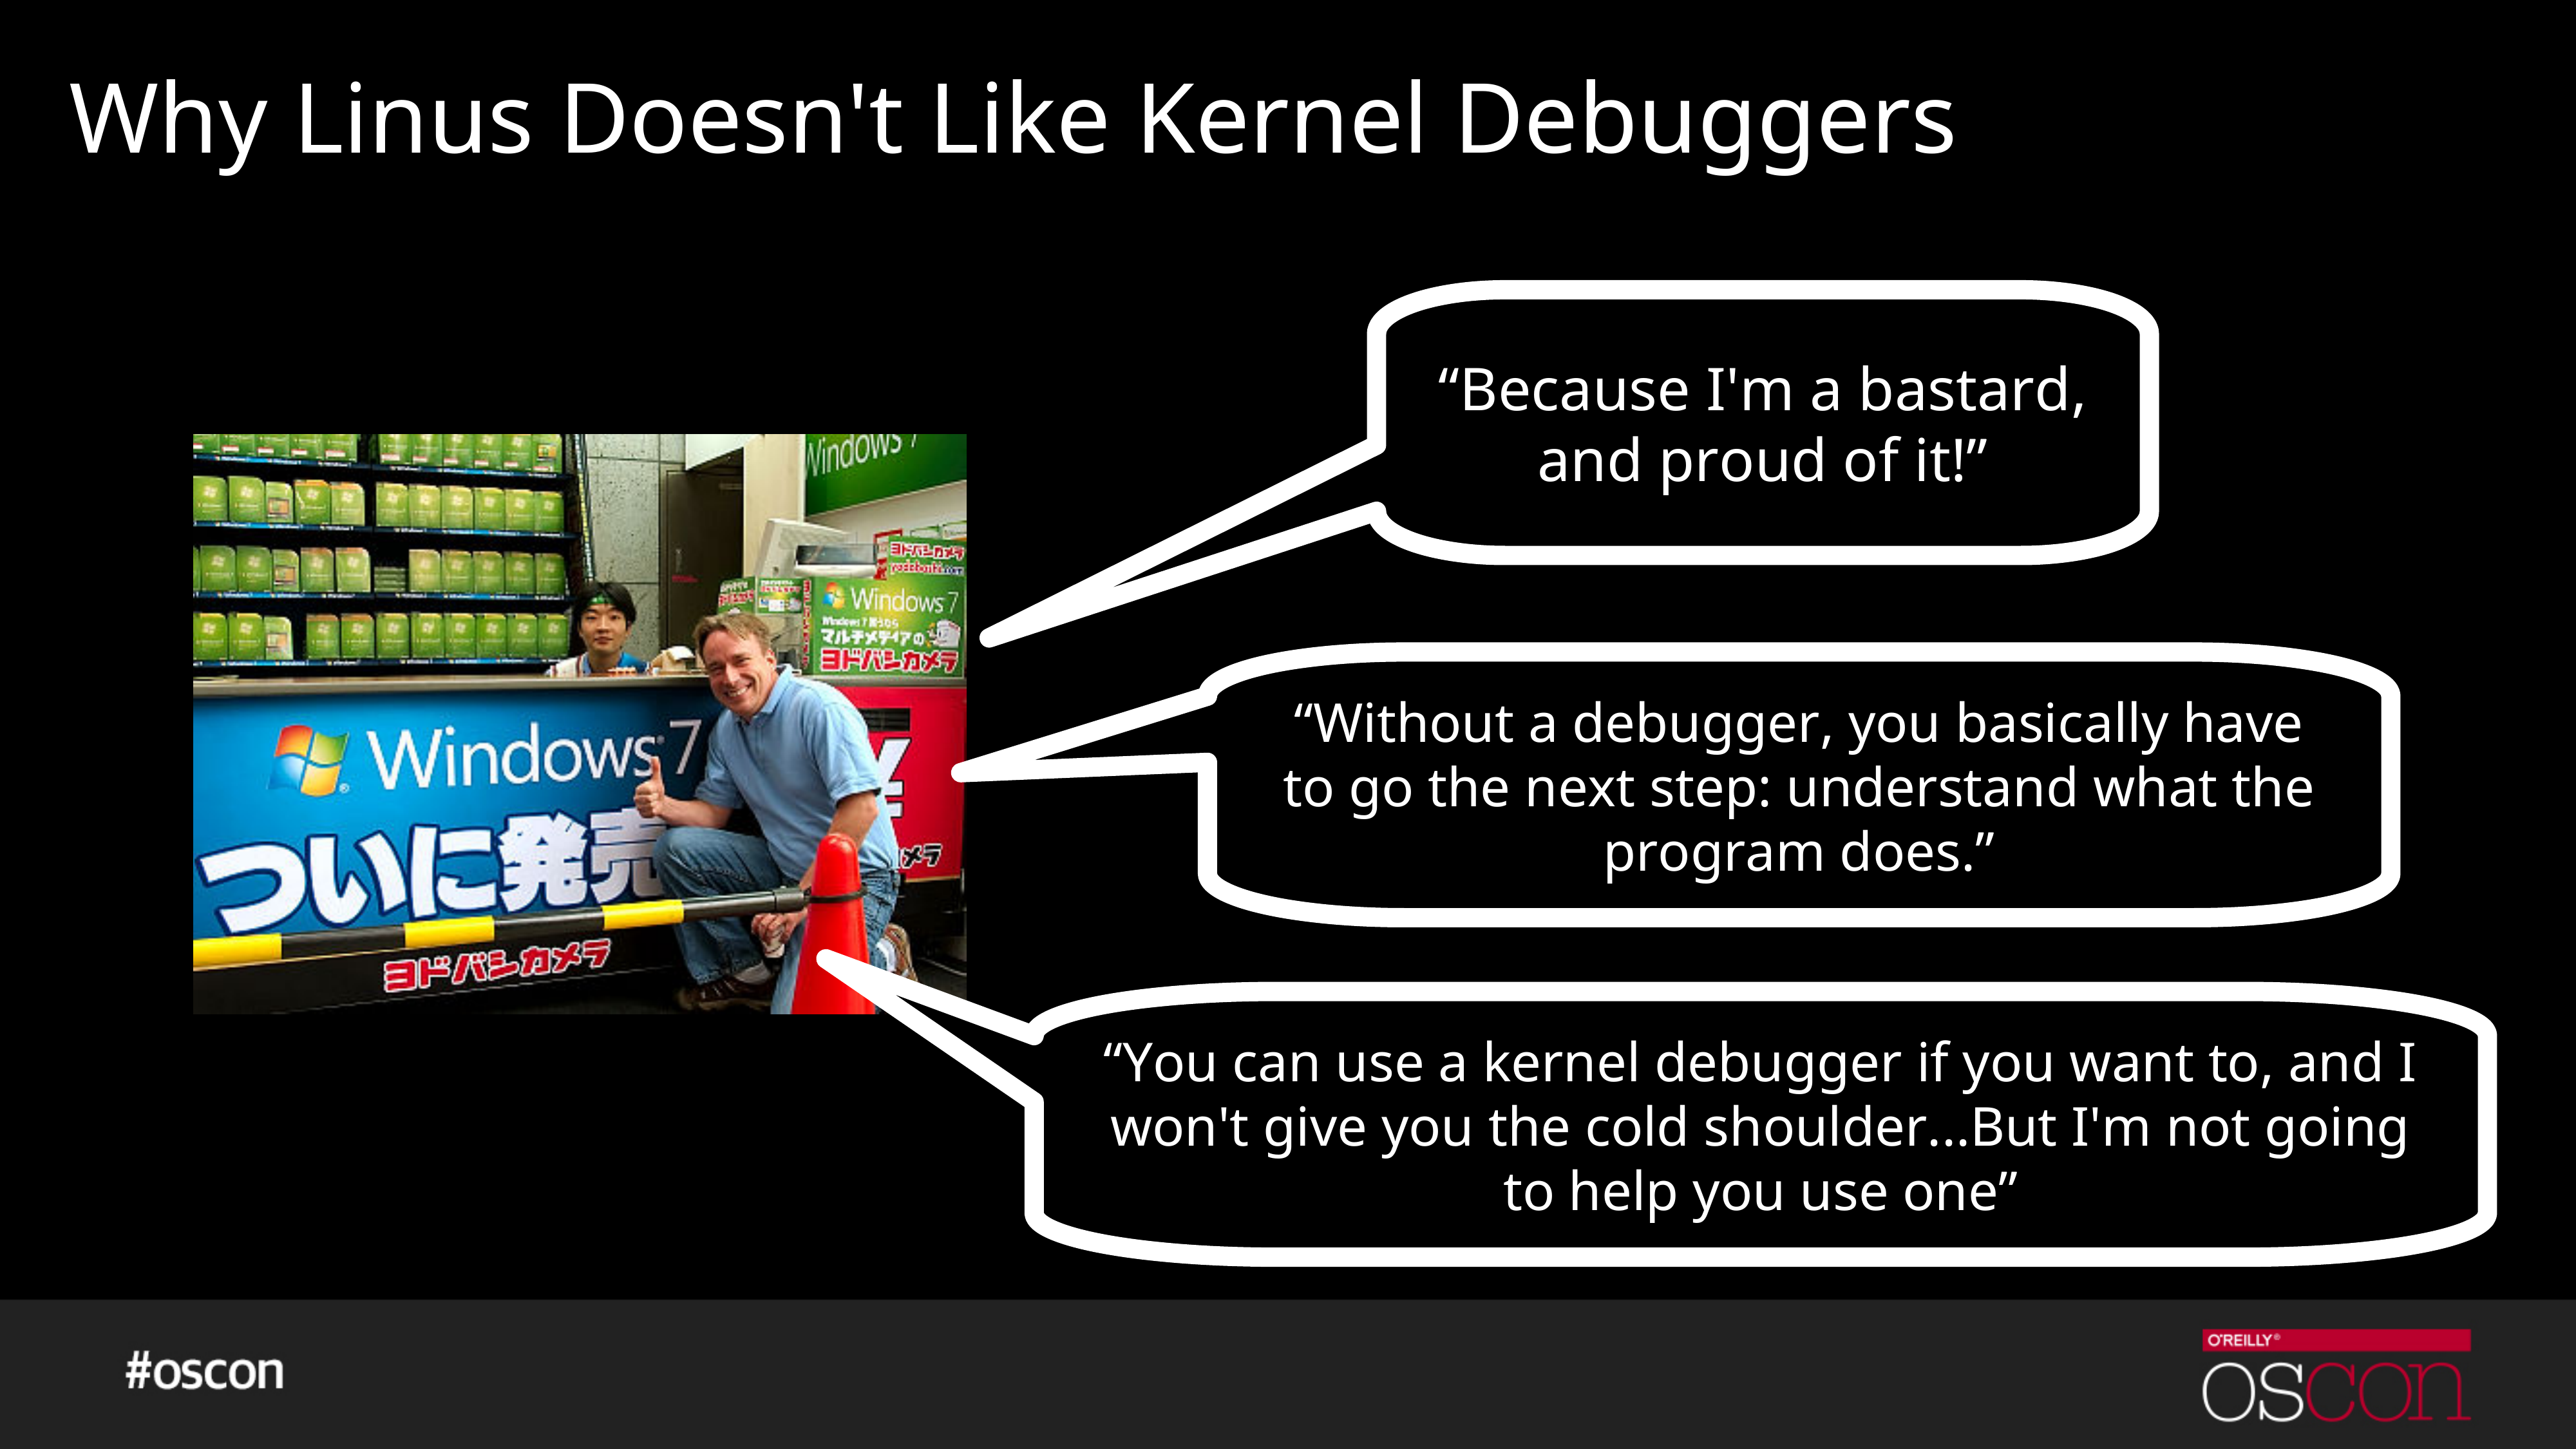

# Why Linus Doesn't Like Kernel Debuggers
“Because I'm a bastard,
and proud of it!”
“Without a debugger, you basically have
to go the next step: understand what the
program does.”
“You can use a kernel debugger if you want to, and I
won't give you the cold shoulder...But I'm not going
to help you use one”